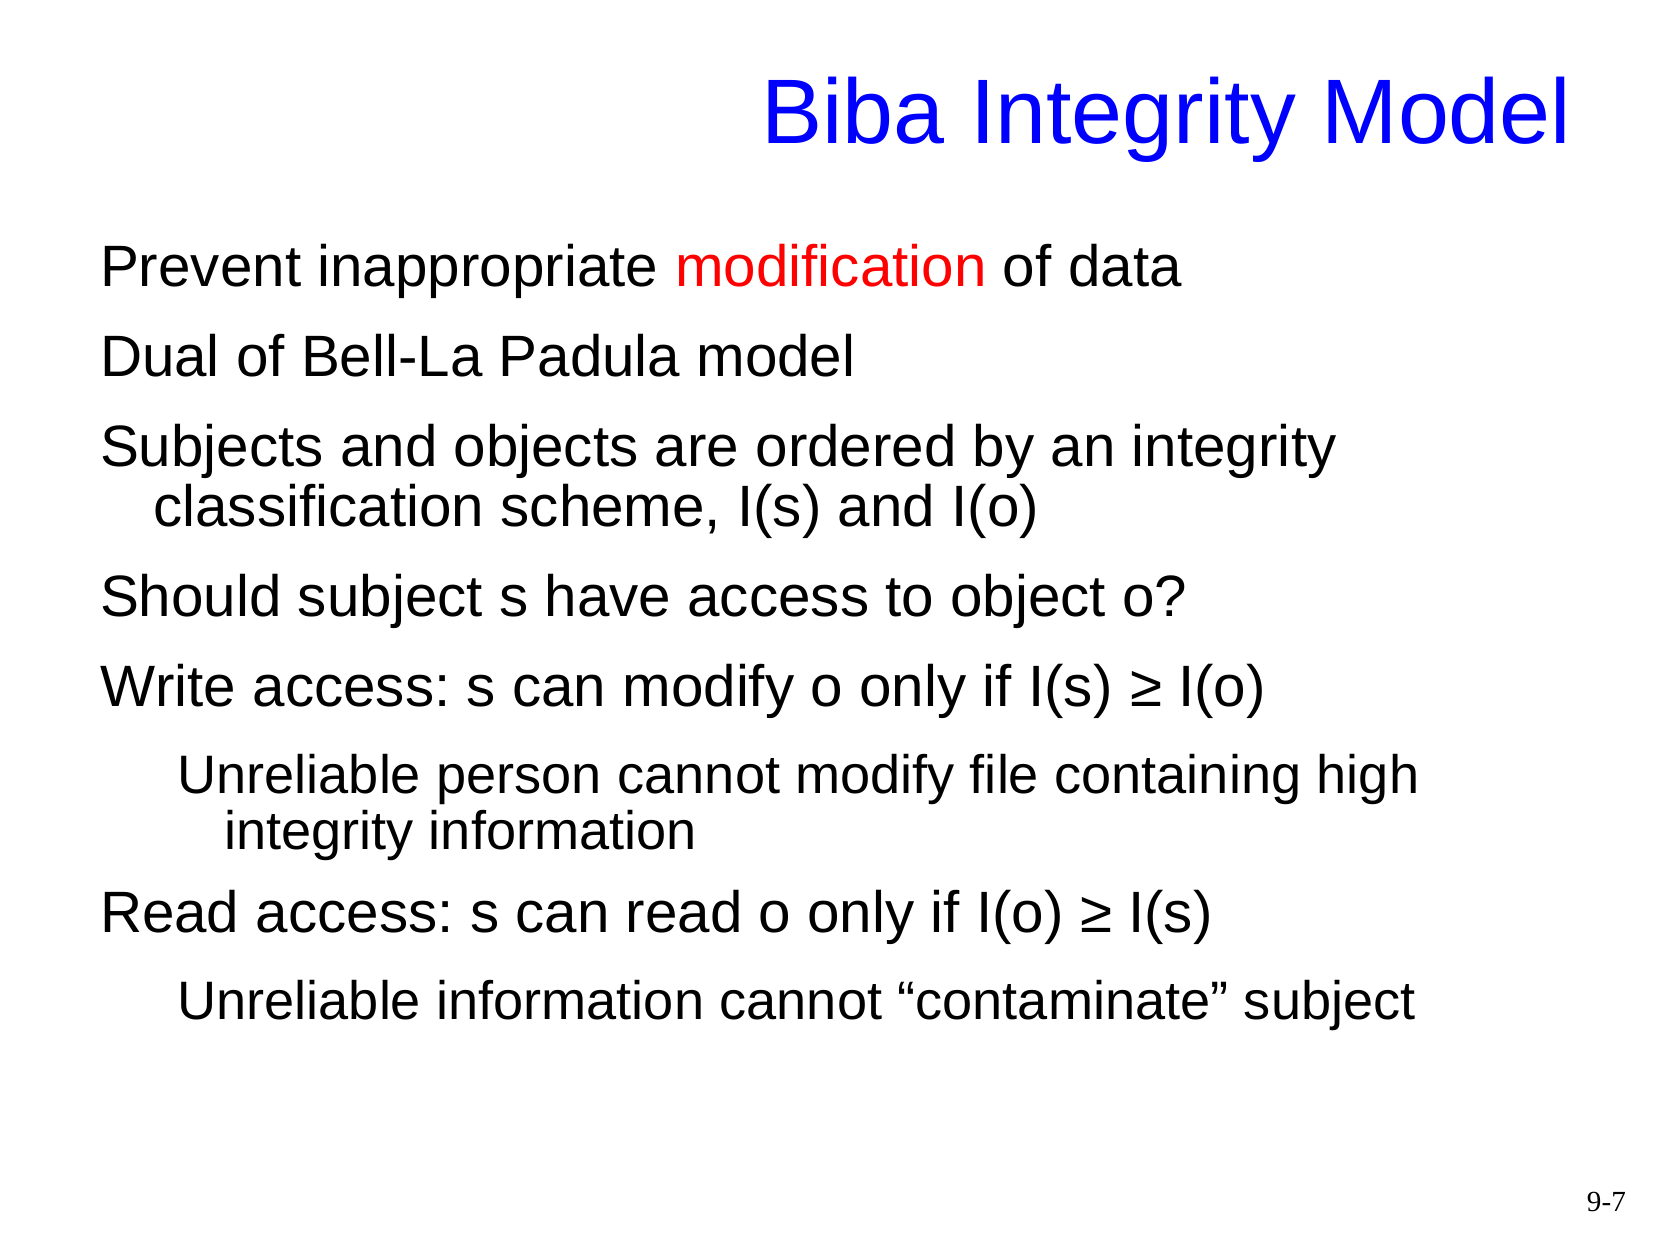

# Biba Integrity Model
Prevent inappropriate modification of data
Dual of Bell-La Padula model
Subjects and objects are ordered by an integrity classification scheme, I(s) and I(o)
Should subject s have access to object o?
Write access: s can modify o only if I(s) ≥ I(o)
Unreliable person cannot modify file containing high integrity information
Read access: s can read o only if I(o) ≥ I(s)
Unreliable information cannot “contaminate” subject